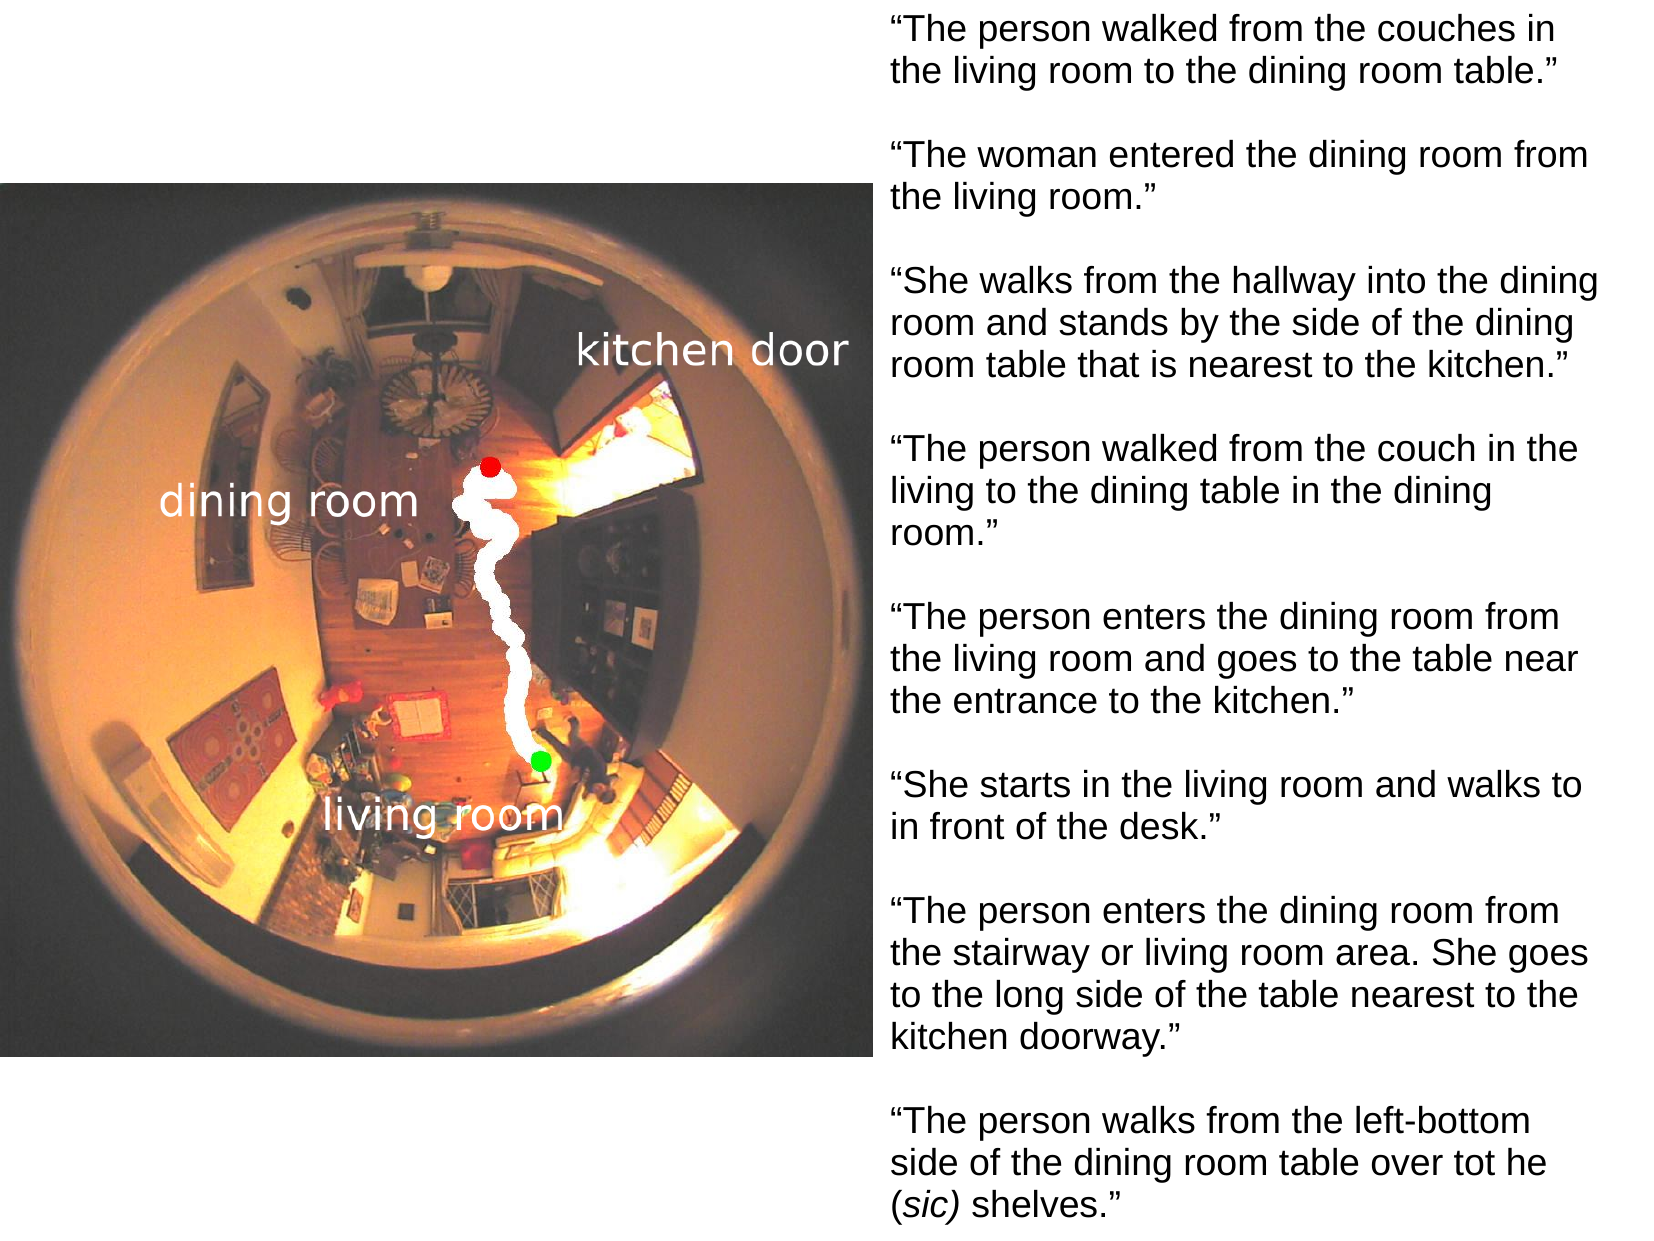

“The person walked from the couches in the living room to the dining room table.”
“The woman entered the dining room from the living room.”
“She walks from the hallway into the dining room and stands by the side of the dining room table that is nearest to the kitchen.”
“The person walked from the couch in the living to the dining table in the dining room.”
“The person enters the dining room from the living room and goes to the table near the entrance to the kitchen.”
“She starts in the living room and walks to in front of the desk.”
“The person enters the dining room from the stairway or living room area. She goes to the long side of the table nearest to the kitchen doorway.”
“The person walks from the left-bottom side of the dining room table over tot he (sic) shelves.”